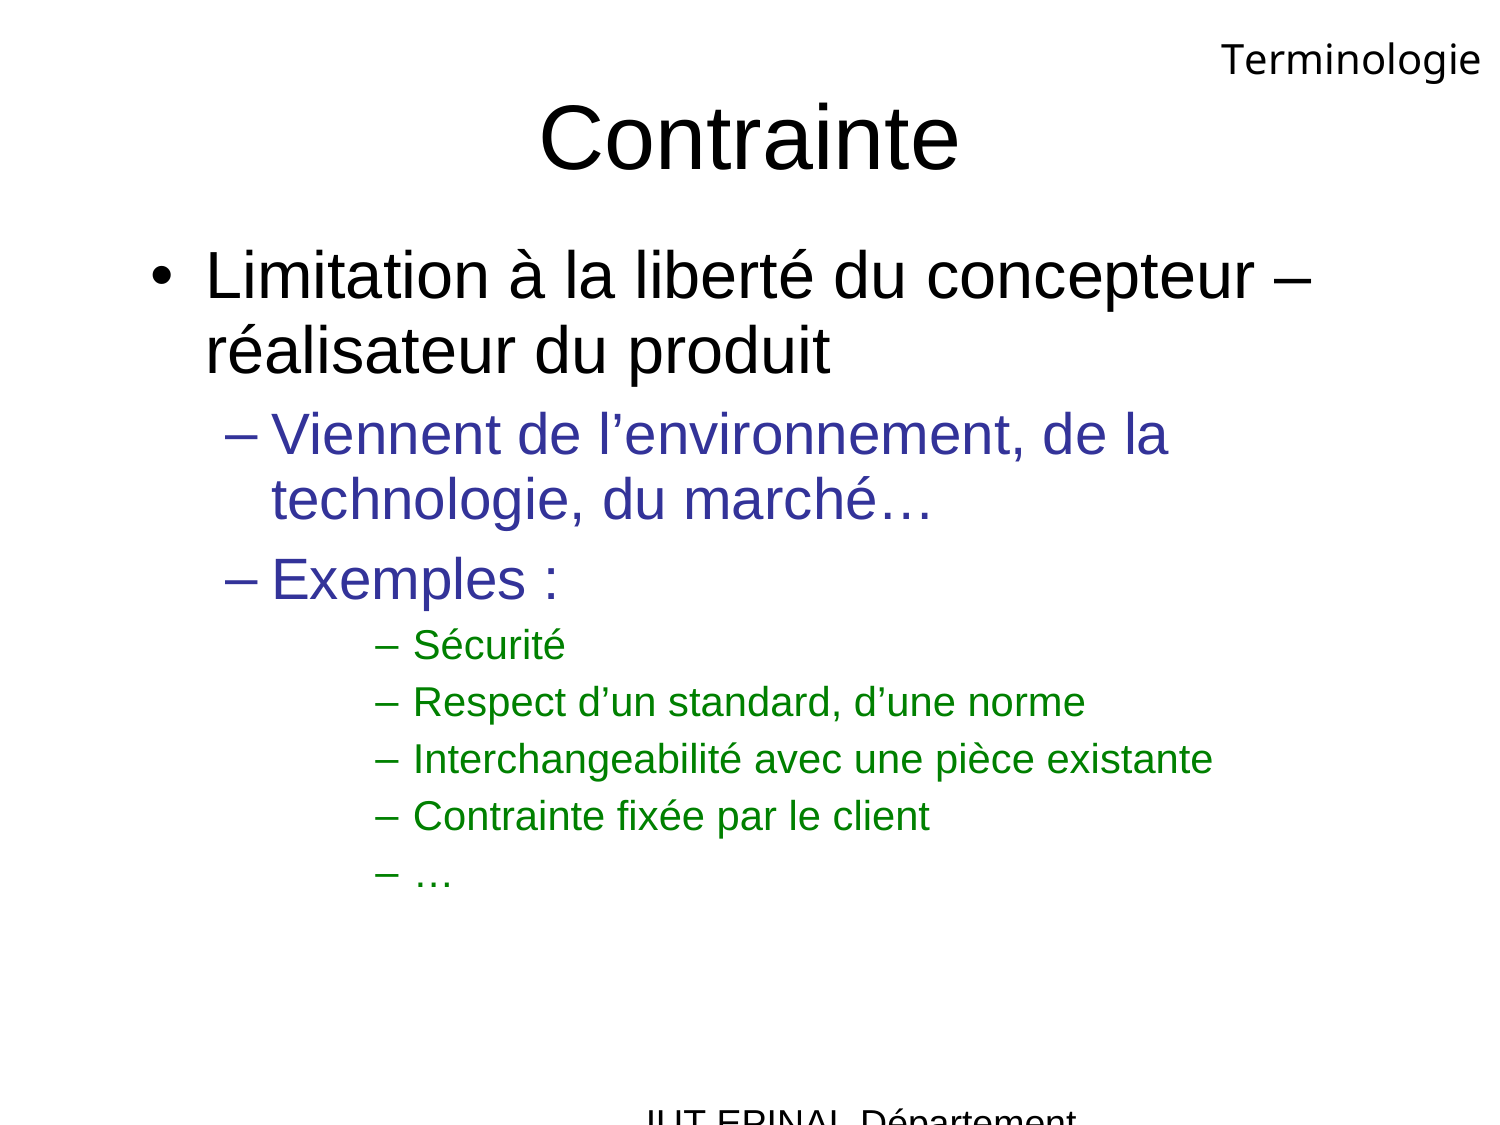

Terminologie
# Contrainte
Limitation à la liberté du concepteur – réalisateur du produit
Viennent de l’environnement, de la technologie, du marché…
Exemples :
Sécurité
Respect d’un standard, d’une norme
Interchangeabilité avec une pièce existante
Contrainte fixée par le client
…